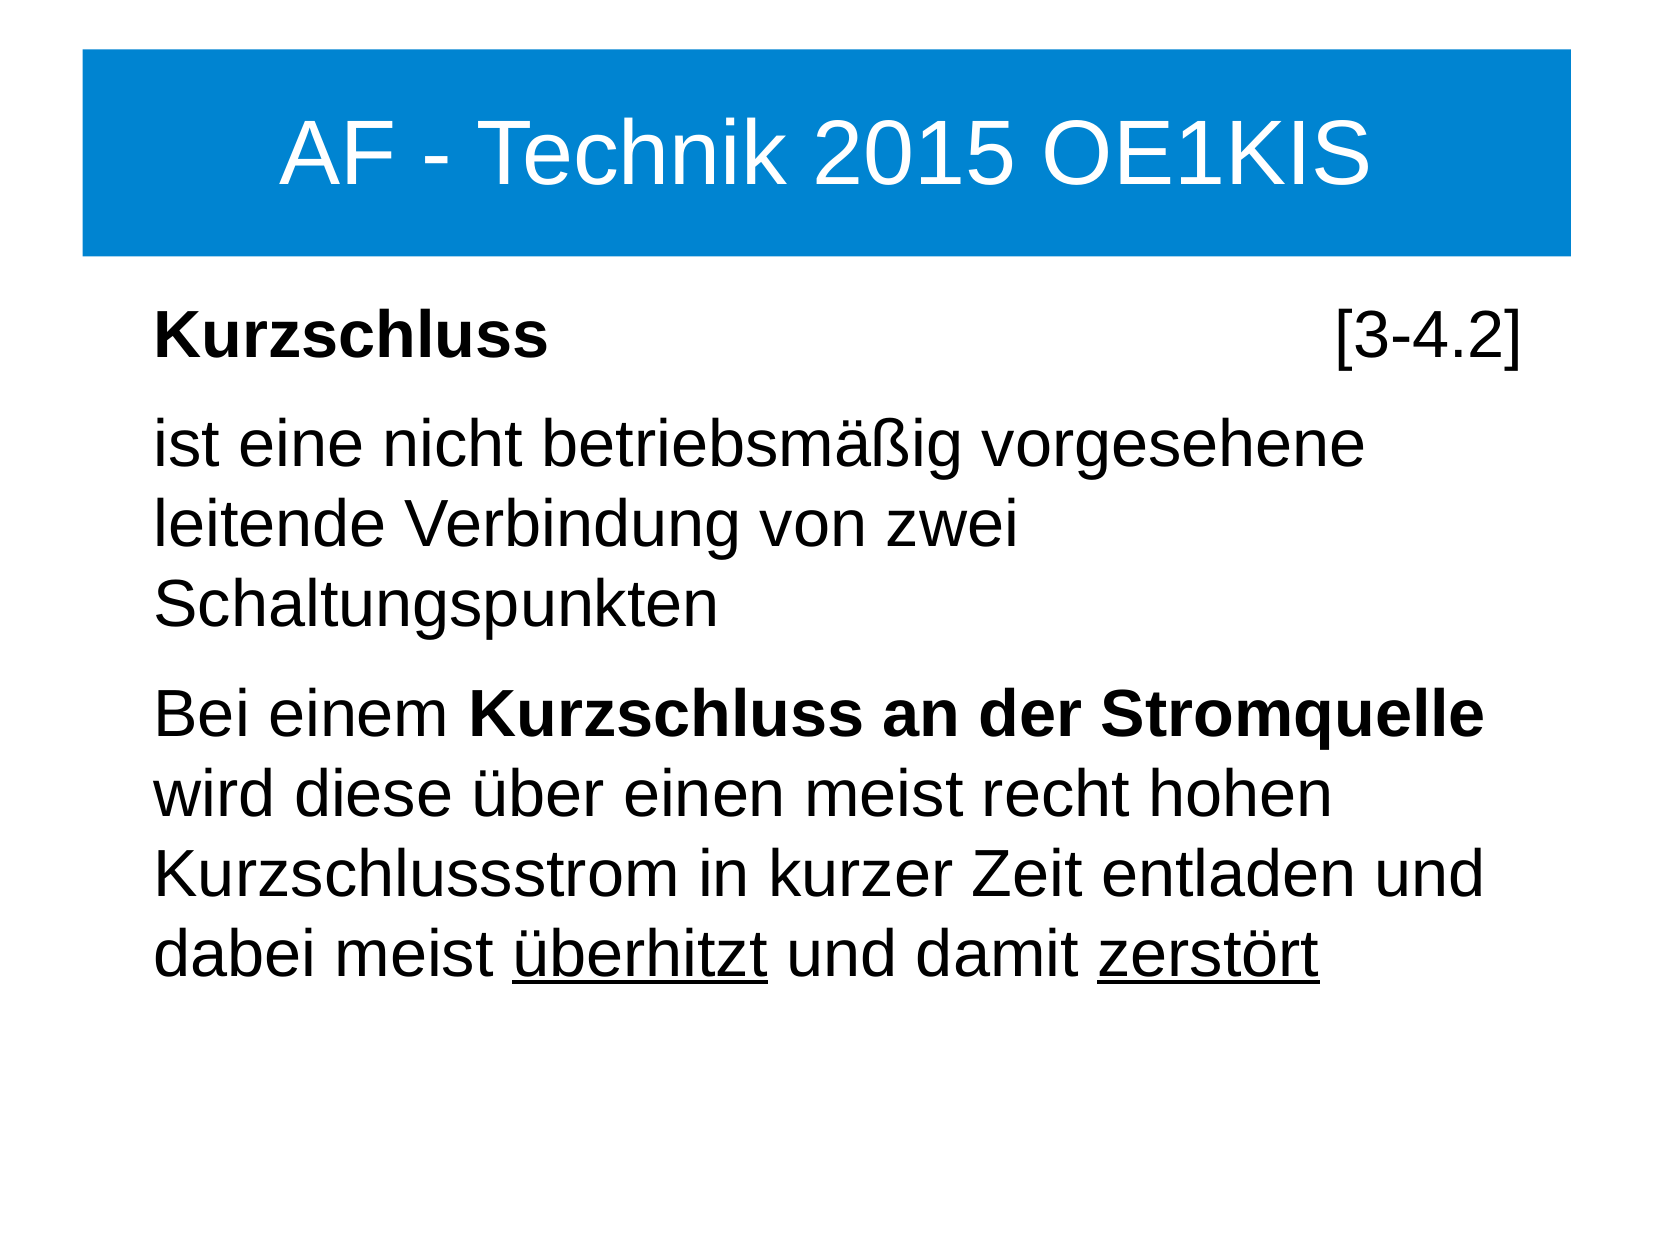

# AF - Technik 2015 OE1KIS
Kurzschluss											[3-4.2]
ist eine nicht betriebsmäßig vorgesehene leitende Verbindung von zwei Schaltungspunkten
Bei einem Kurzschluss an der Stromquelle wird diese über einen meist recht hohen Kurzschlussstrom in kurzer Zeit entladen und dabei meist überhitzt und damit zerstört